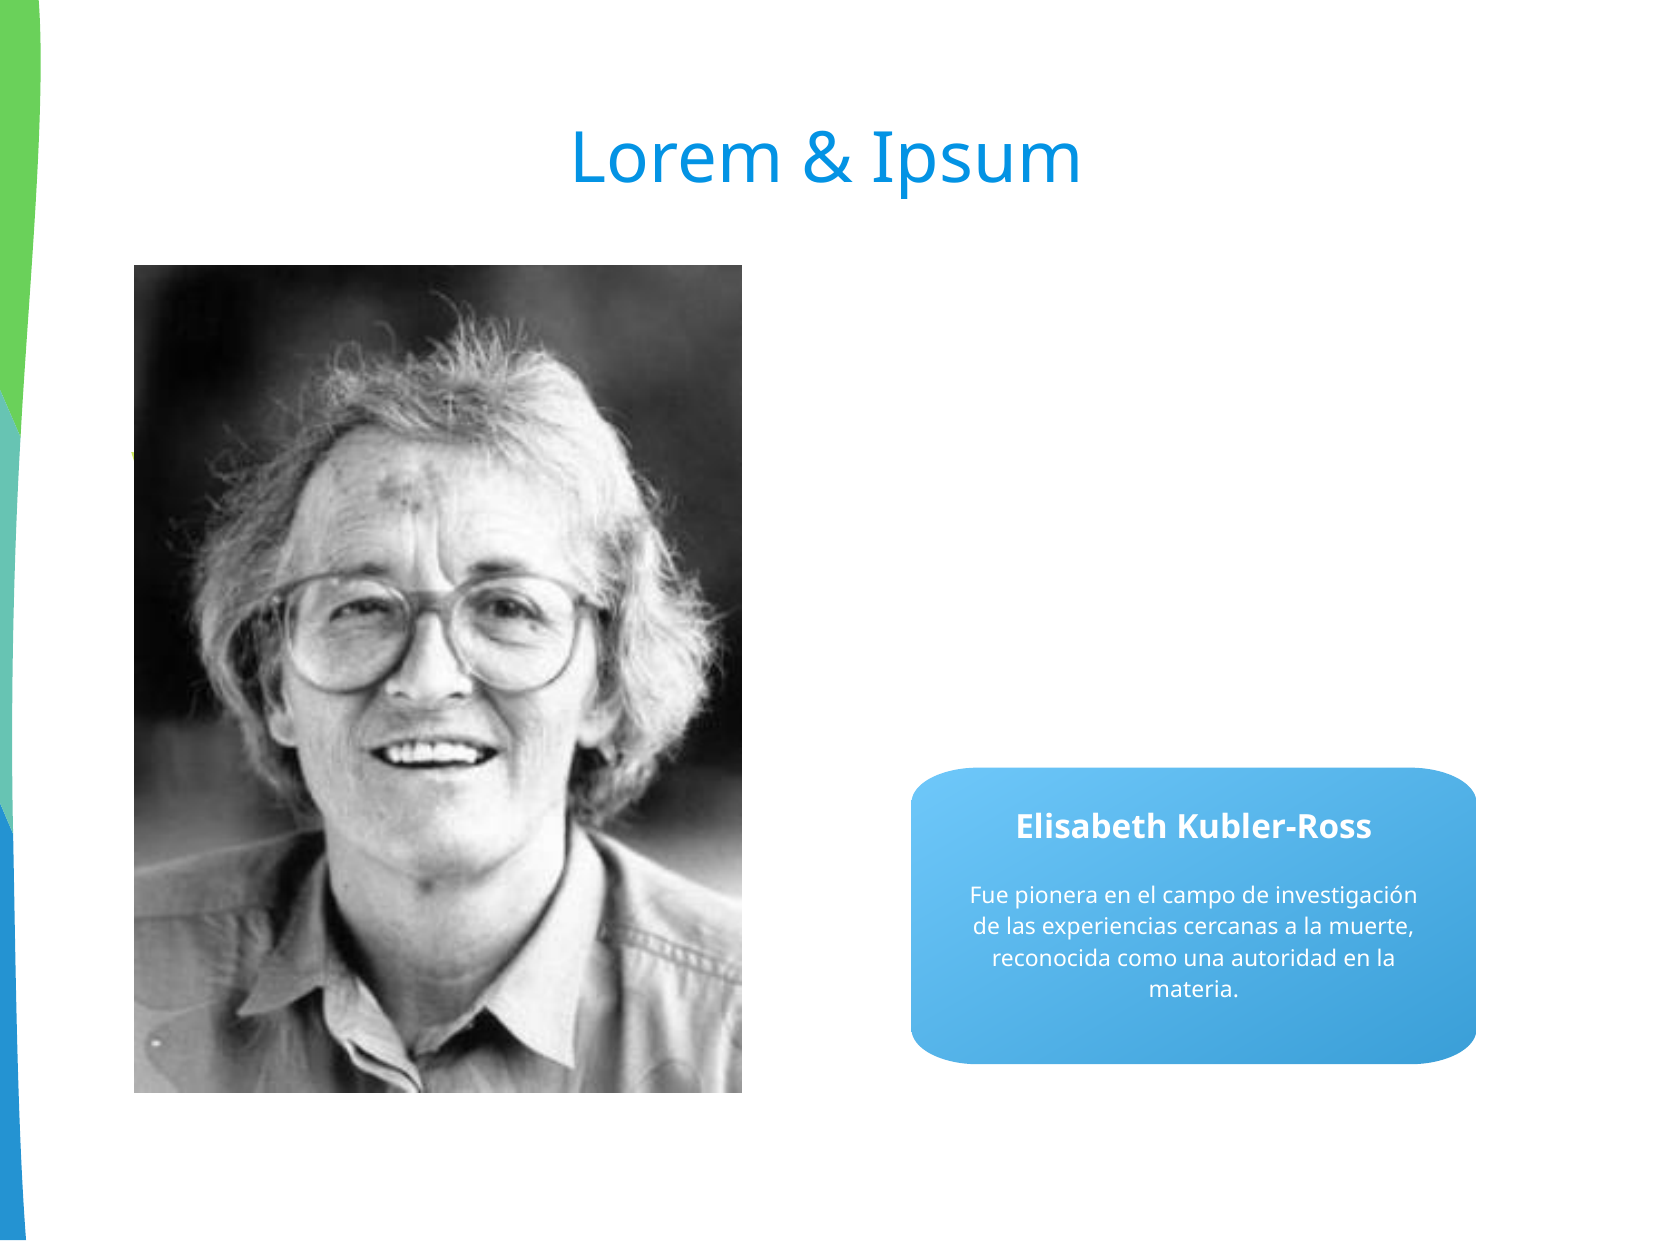

Lorem & Ipsum
Elisabeth Kubler-Ross
Fue pionera en el campo de investigación de las experiencias cercanas a la muerte, reconocida como una autoridad en la materia.